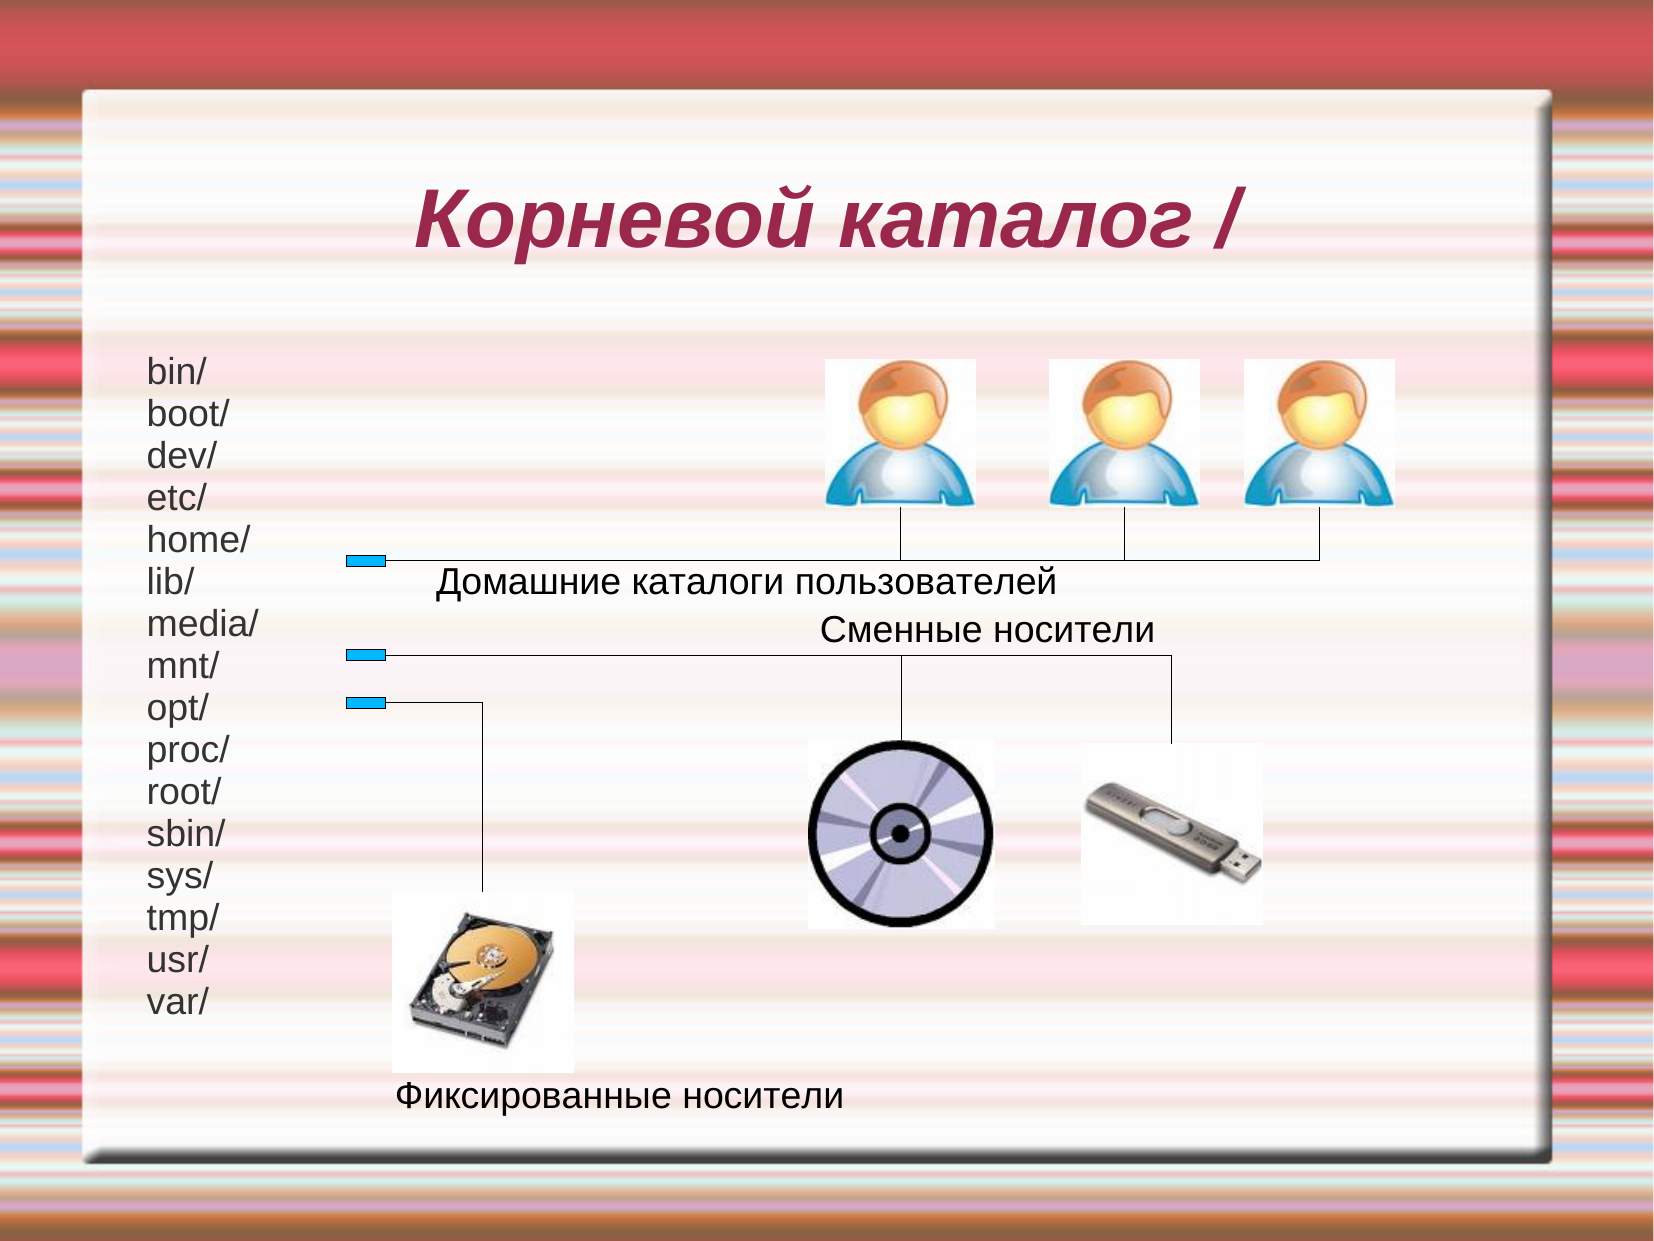

# Корневой каталог /
bin/
boot/
dev/
etc/
home/
lib/
media/
mnt/
opt/
proc/
root/
sbin/
sys/
tmp/
usr/
var/
Домашние каталоги пользователей
Сменные носители
Фиксированные носители